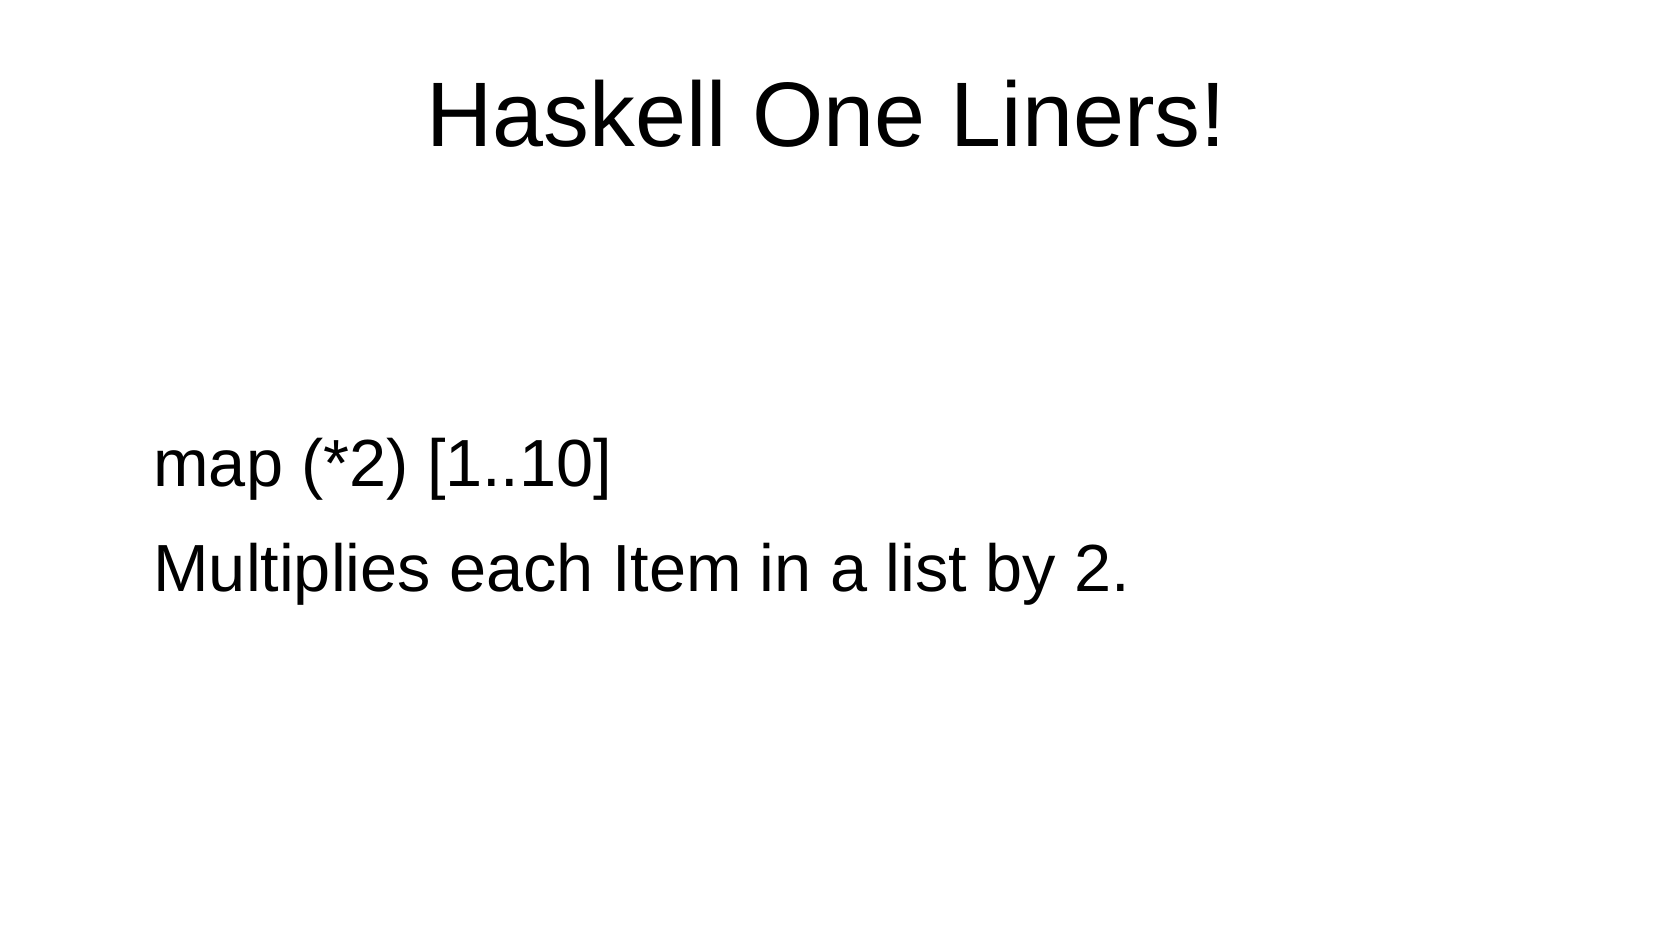

# Haskell One Liners!
map (*2) [1..10]
Multiplies each Item in a list by 2.